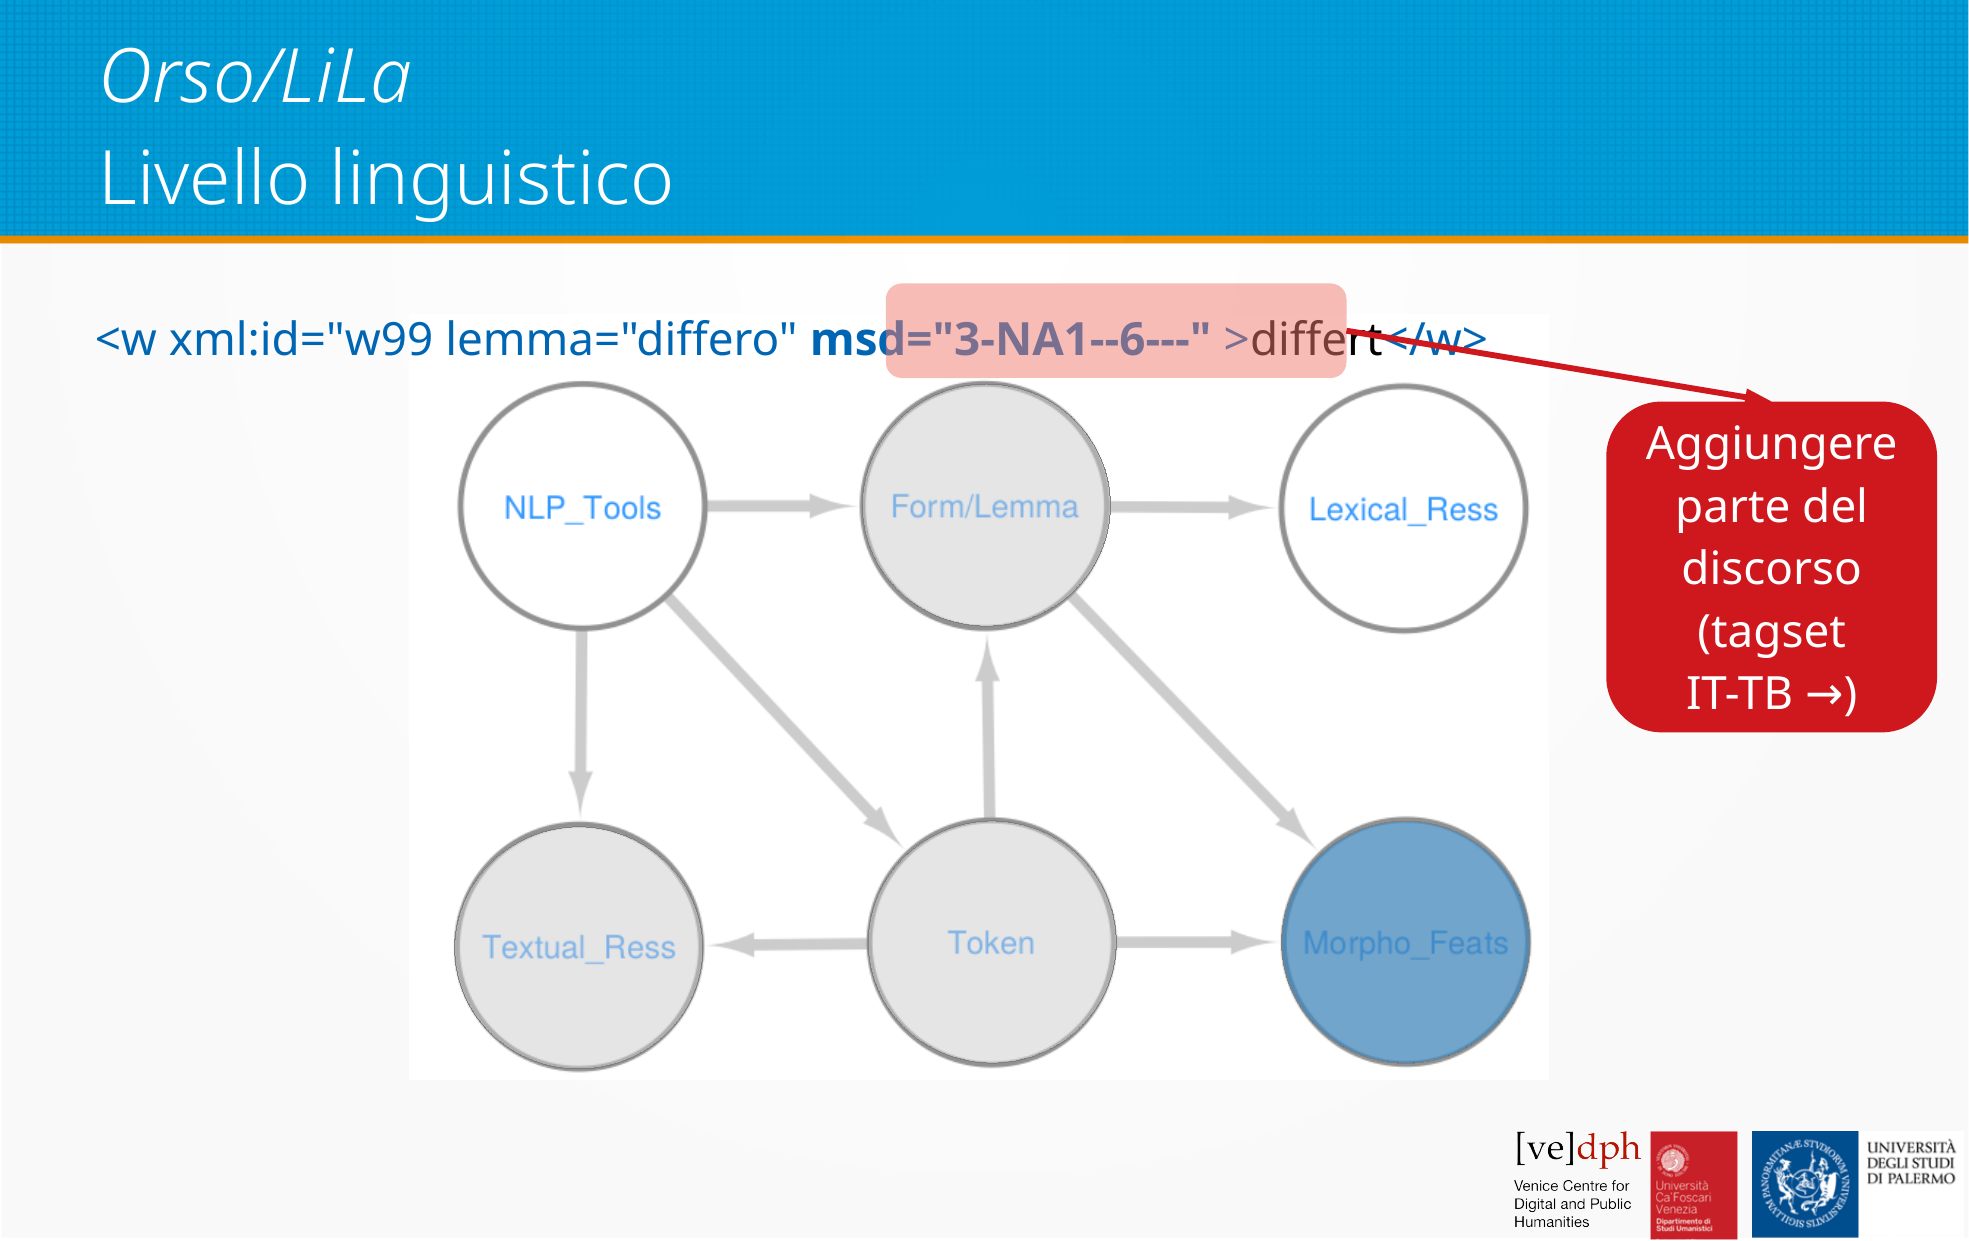

# Orso/LiLa Livello linguistico
<w xml:id="w99 lemma="differo" msd="3-NA1--6---" >differt</w>
Aggiungere
parte del
discorso
(tagset
IT-TB →)